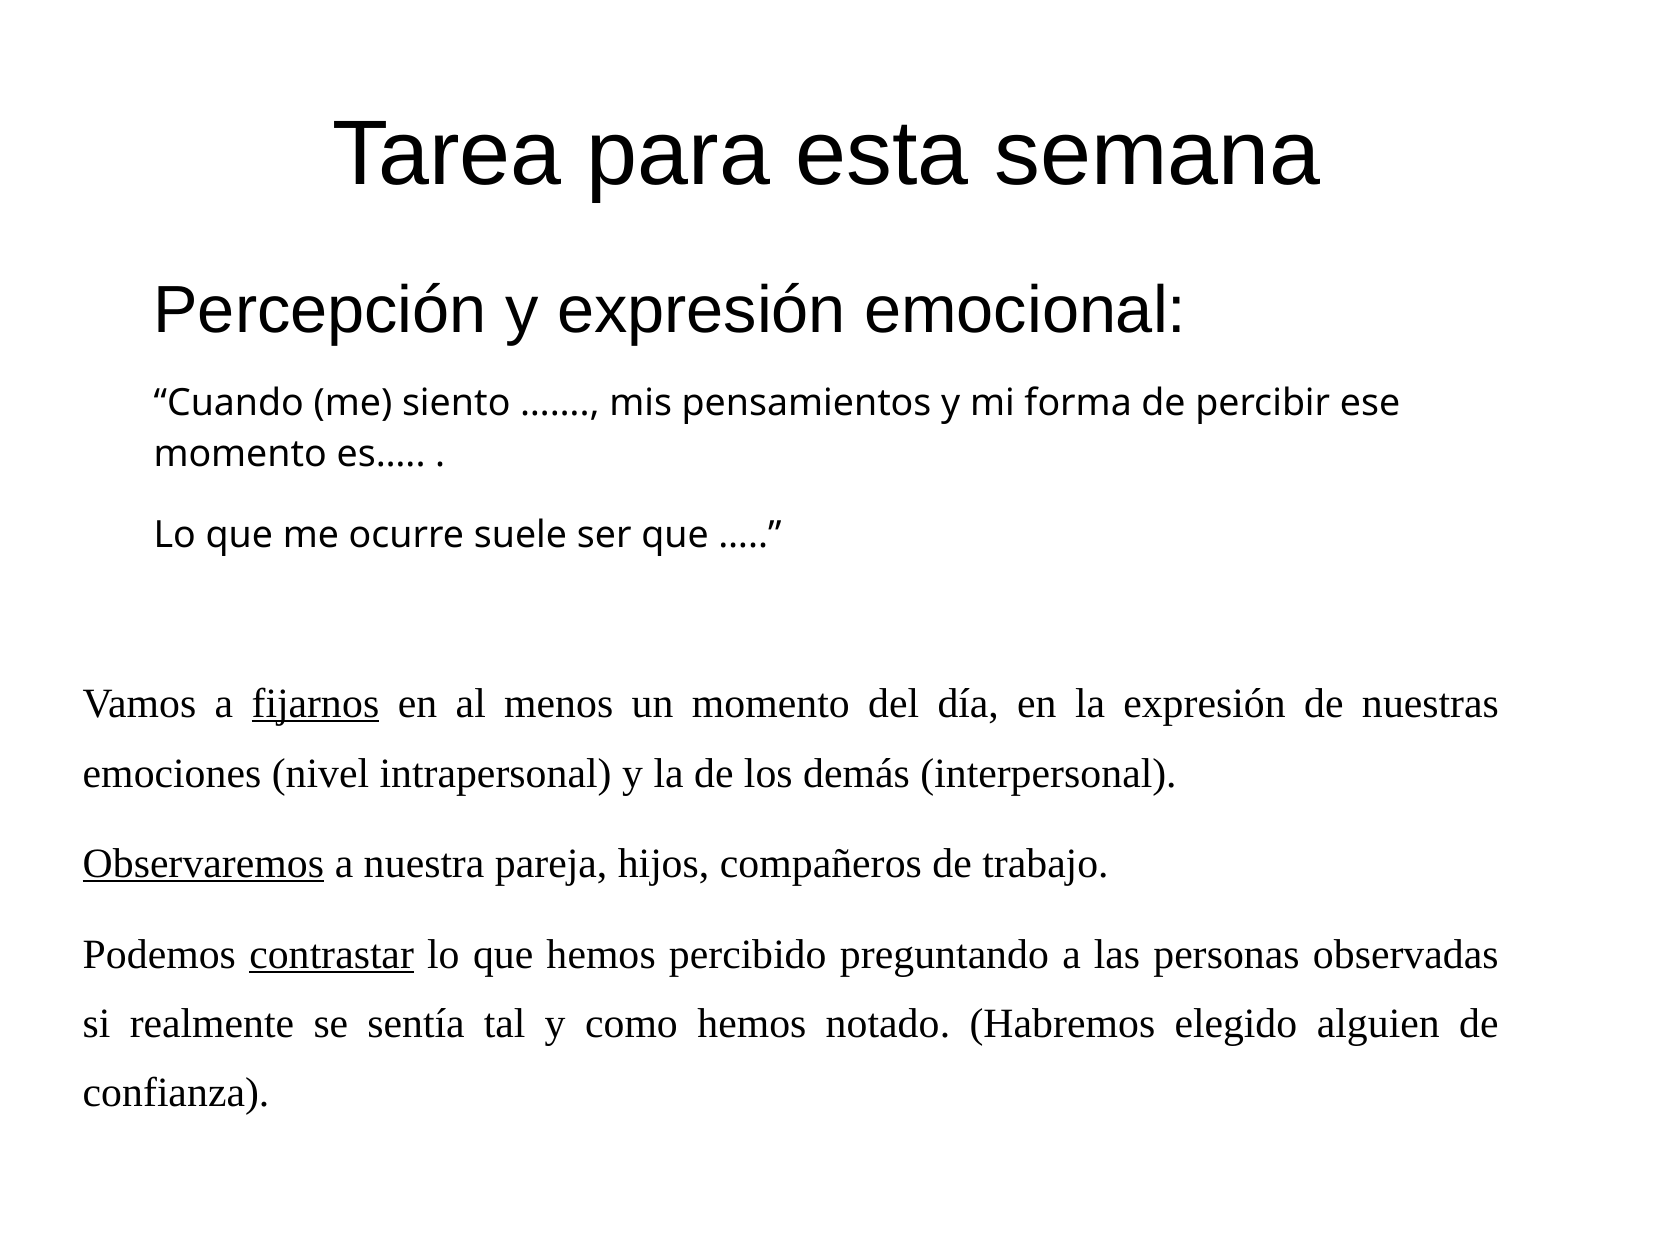

# Tarea para esta semana
Percepción y expresión emocional:
“Cuando (me) siento ……., mis pensamientos y mi forma de percibir ese momento es….. .
Lo que me ocurre suele ser que …..”
Vamos a fijarnos en al menos un momento del día, en la expresión de nuestras emociones (nivel intrapersonal) y la de los demás (interpersonal).
Observaremos a nuestra pareja, hijos, compañeros de trabajo.
Podemos contrastar lo que hemos percibido preguntando a las personas observadas si realmente se sentía tal y como hemos notado. (Habremos elegido alguien de confianza).